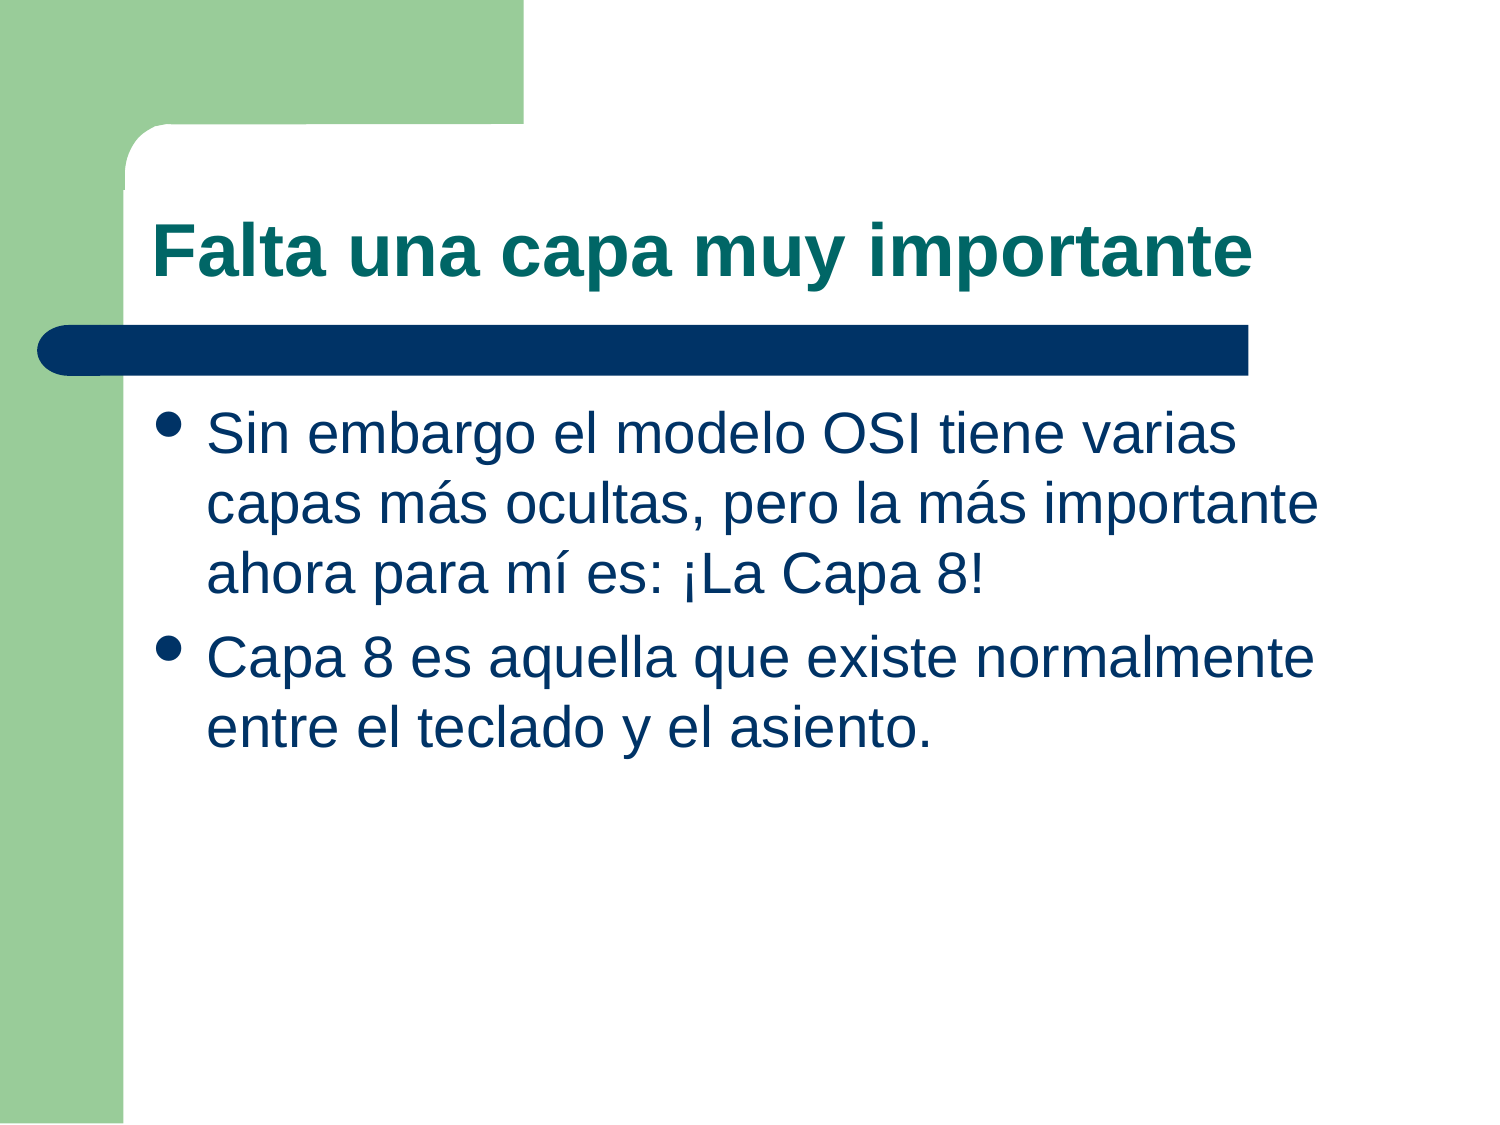

# Falta una capa muy importante
Sin embargo el modelo OSI tiene varias capas más ocultas, pero la más importante ahora para mí es: ¡La Capa 8!
Capa 8 es aquella que existe normalmente entre el teclado y el asiento.